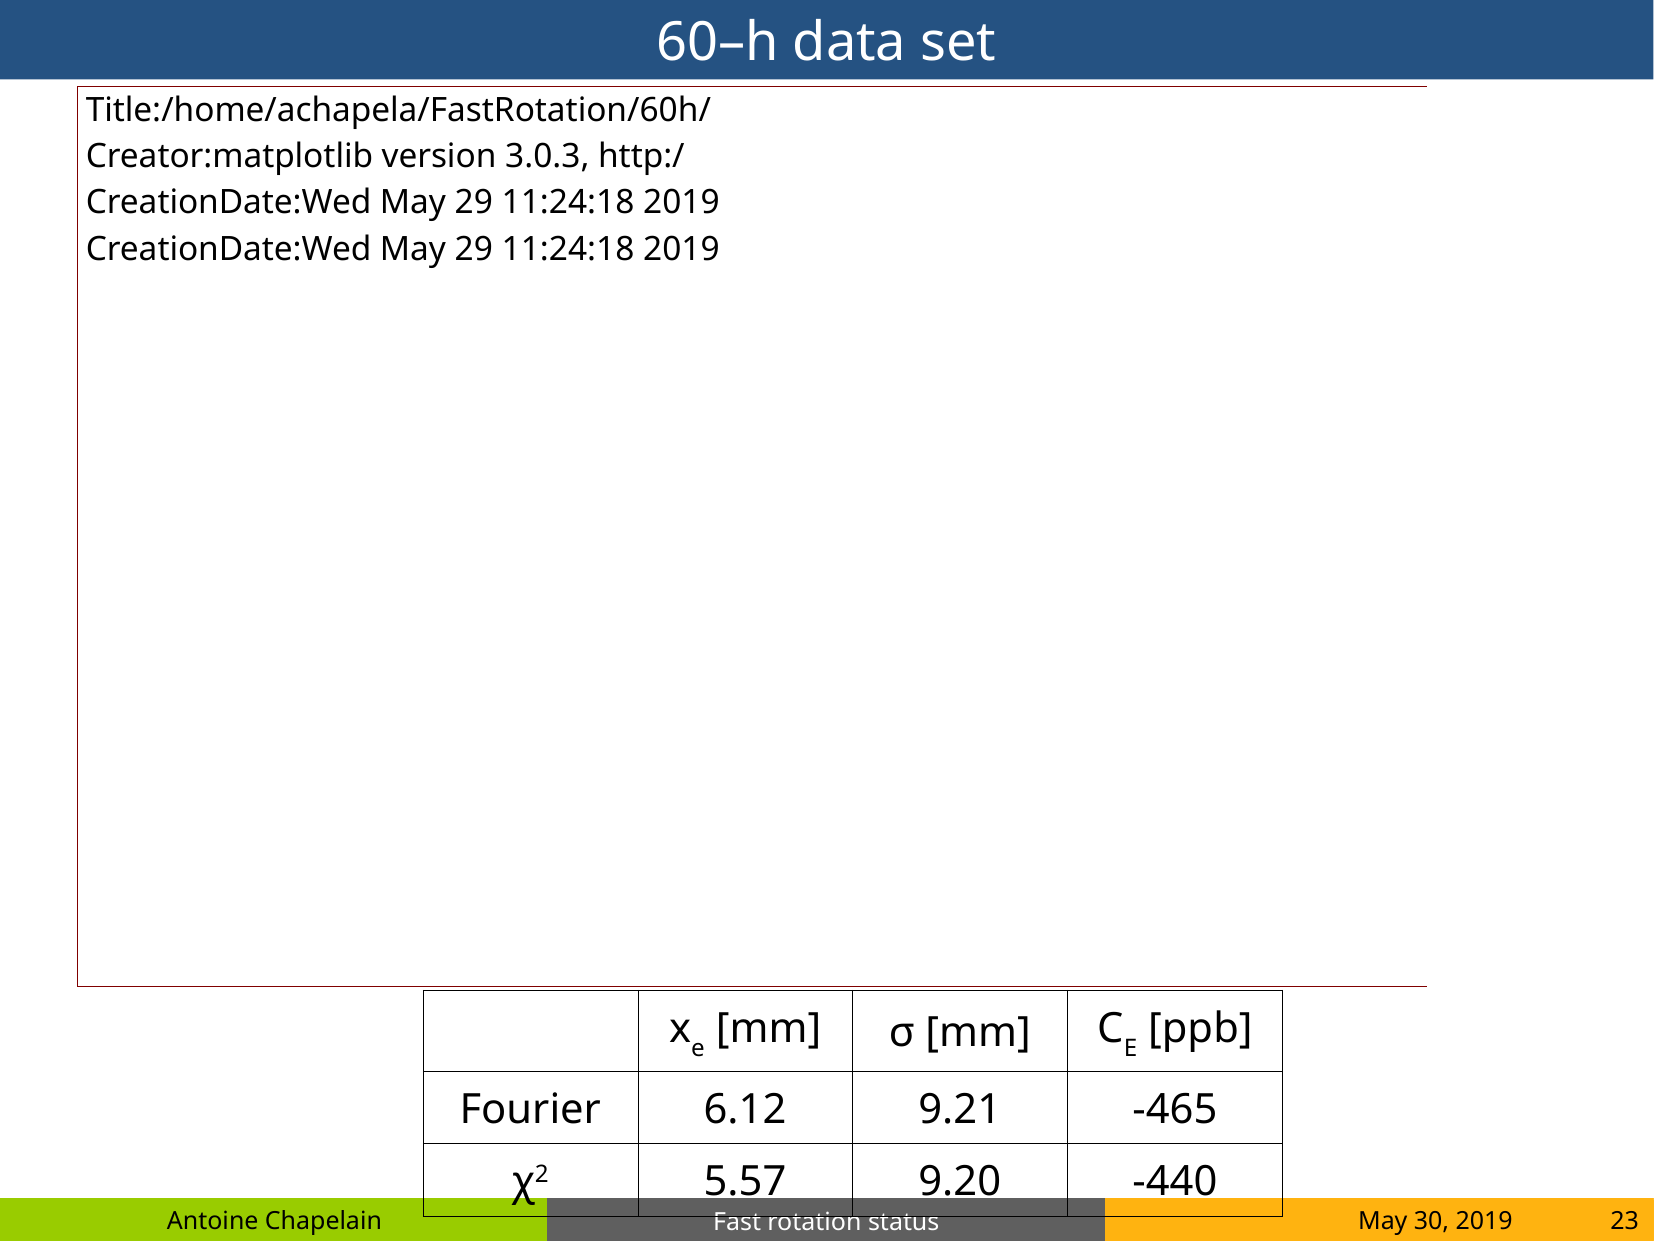

# 60–h data set
| | xe [mm] | σ [mm] | CE [ppb] |
| --- | --- | --- | --- |
| Fourier | 6.12 | 9.21 | -465 |
| χ2 | 5.57 | 9.20 | -440 |